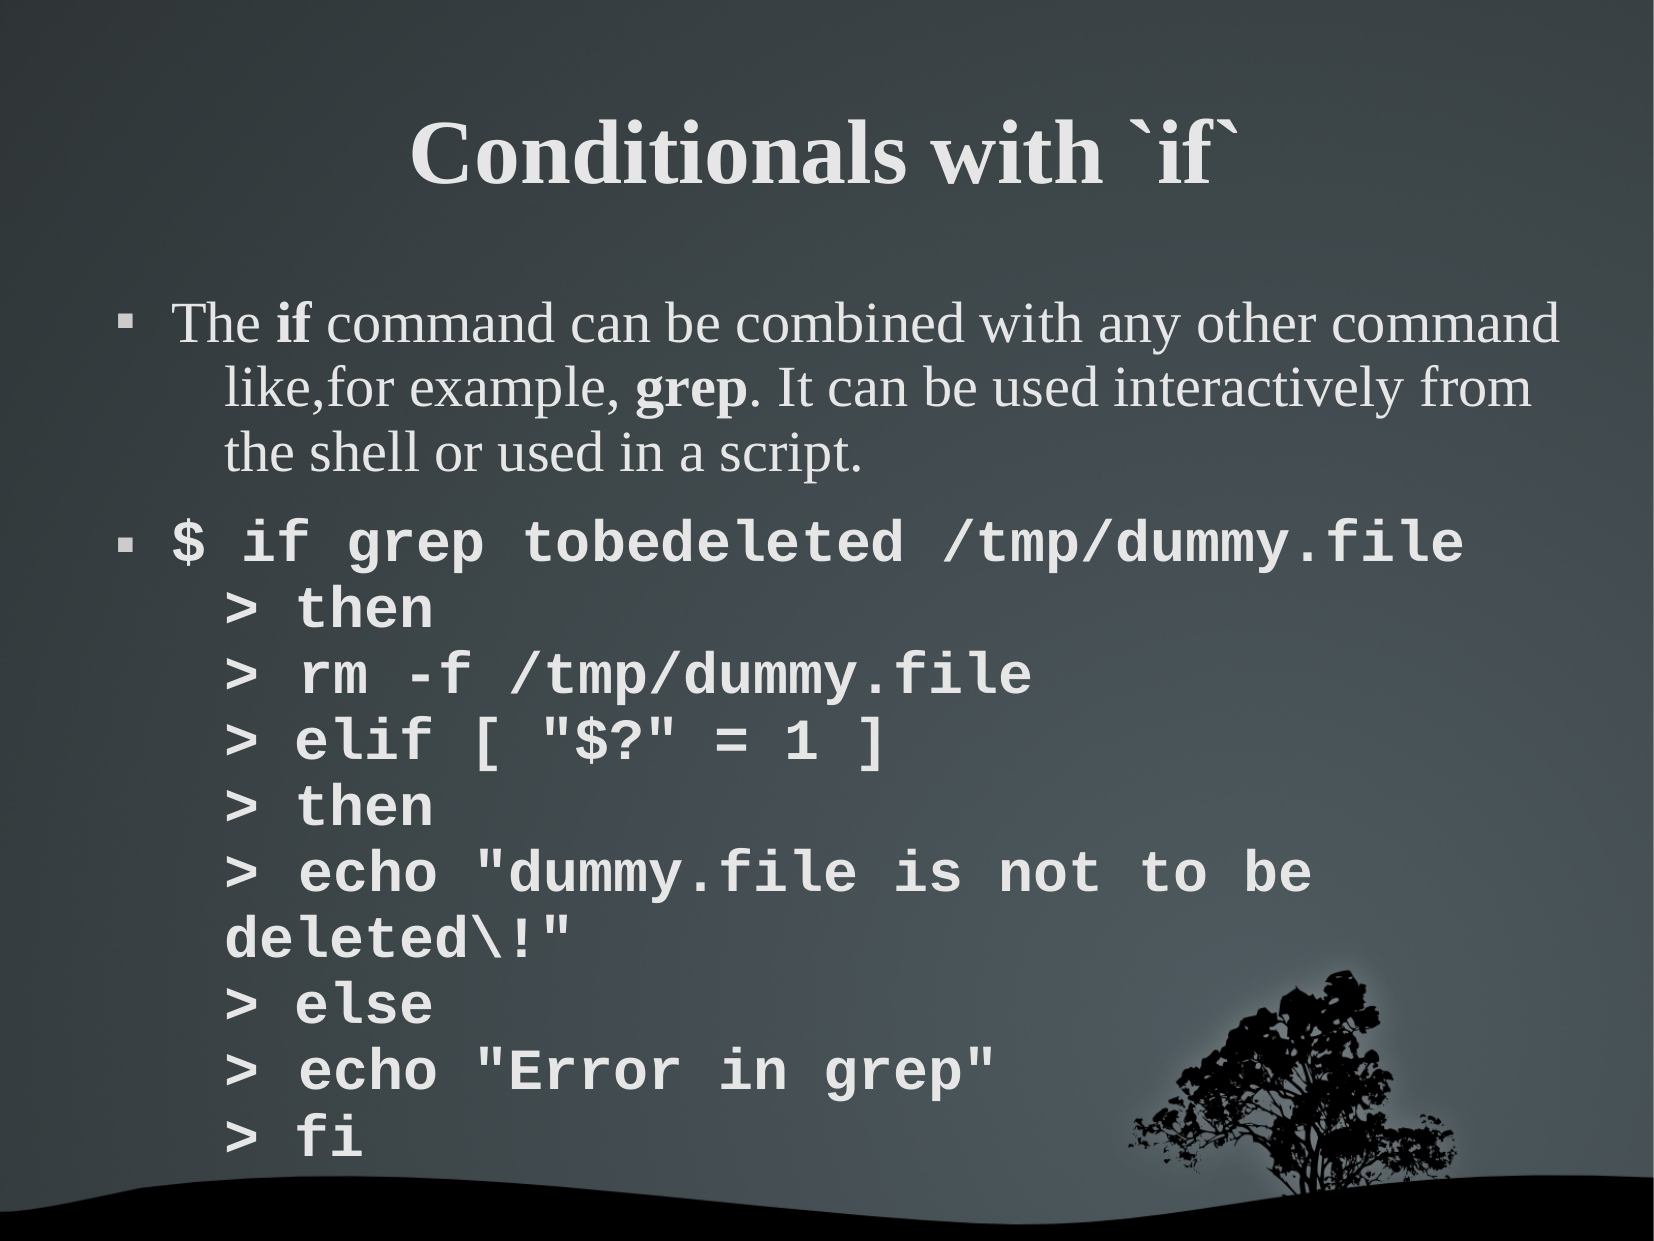

Conditionals with `if`
# The if command can be combined with any other command like,for example, grep. It can be used interactively from the shell or used in a script.
$ if grep tobedeleted /tmp/dummy.file
> then
>	rm -f /tmp/dummy.file
> elif [ "$?" = 1 ]
> then
>	echo "dummy.file is not to be deleted\!"
> else
>	echo "Error in grep"
> fi